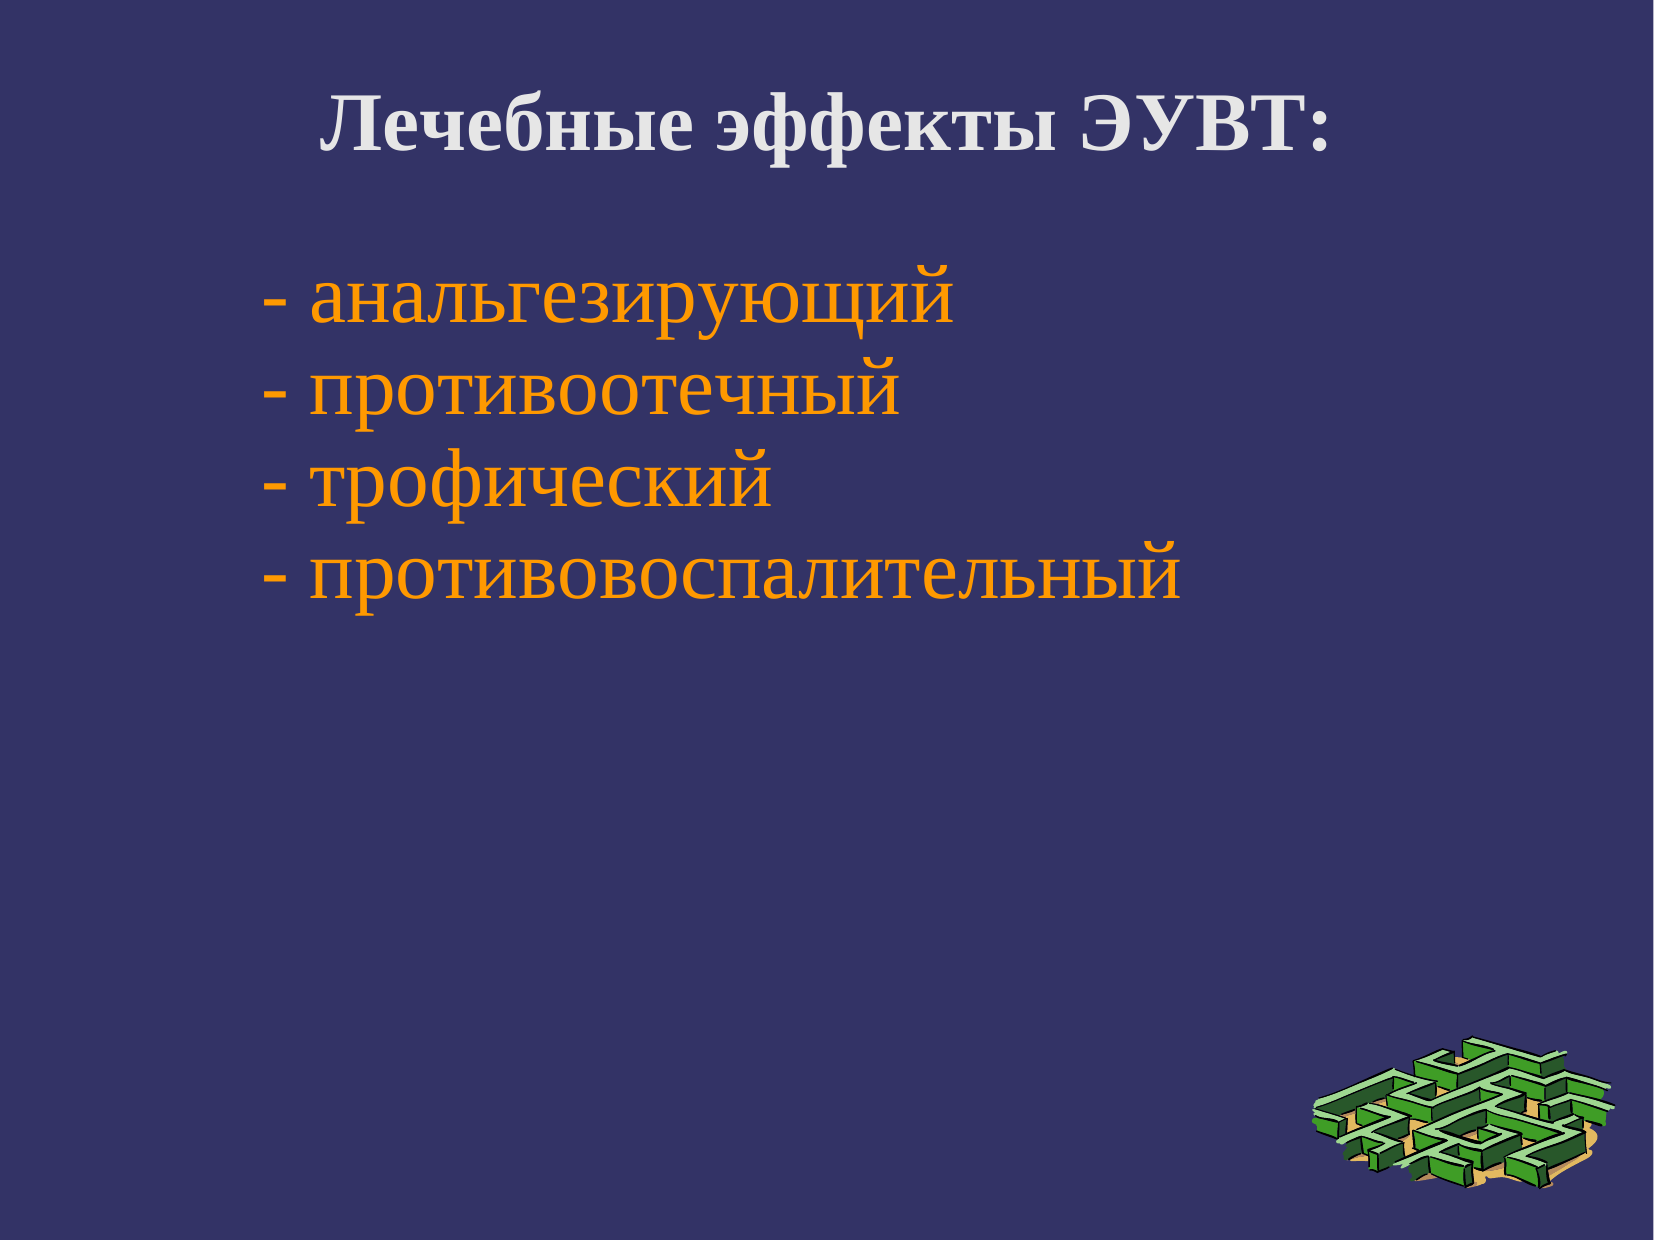

# Лечебные эффекты ЭУВТ:
- анальгезирующий
- противоотечный
- трофический
- противовоспалительный